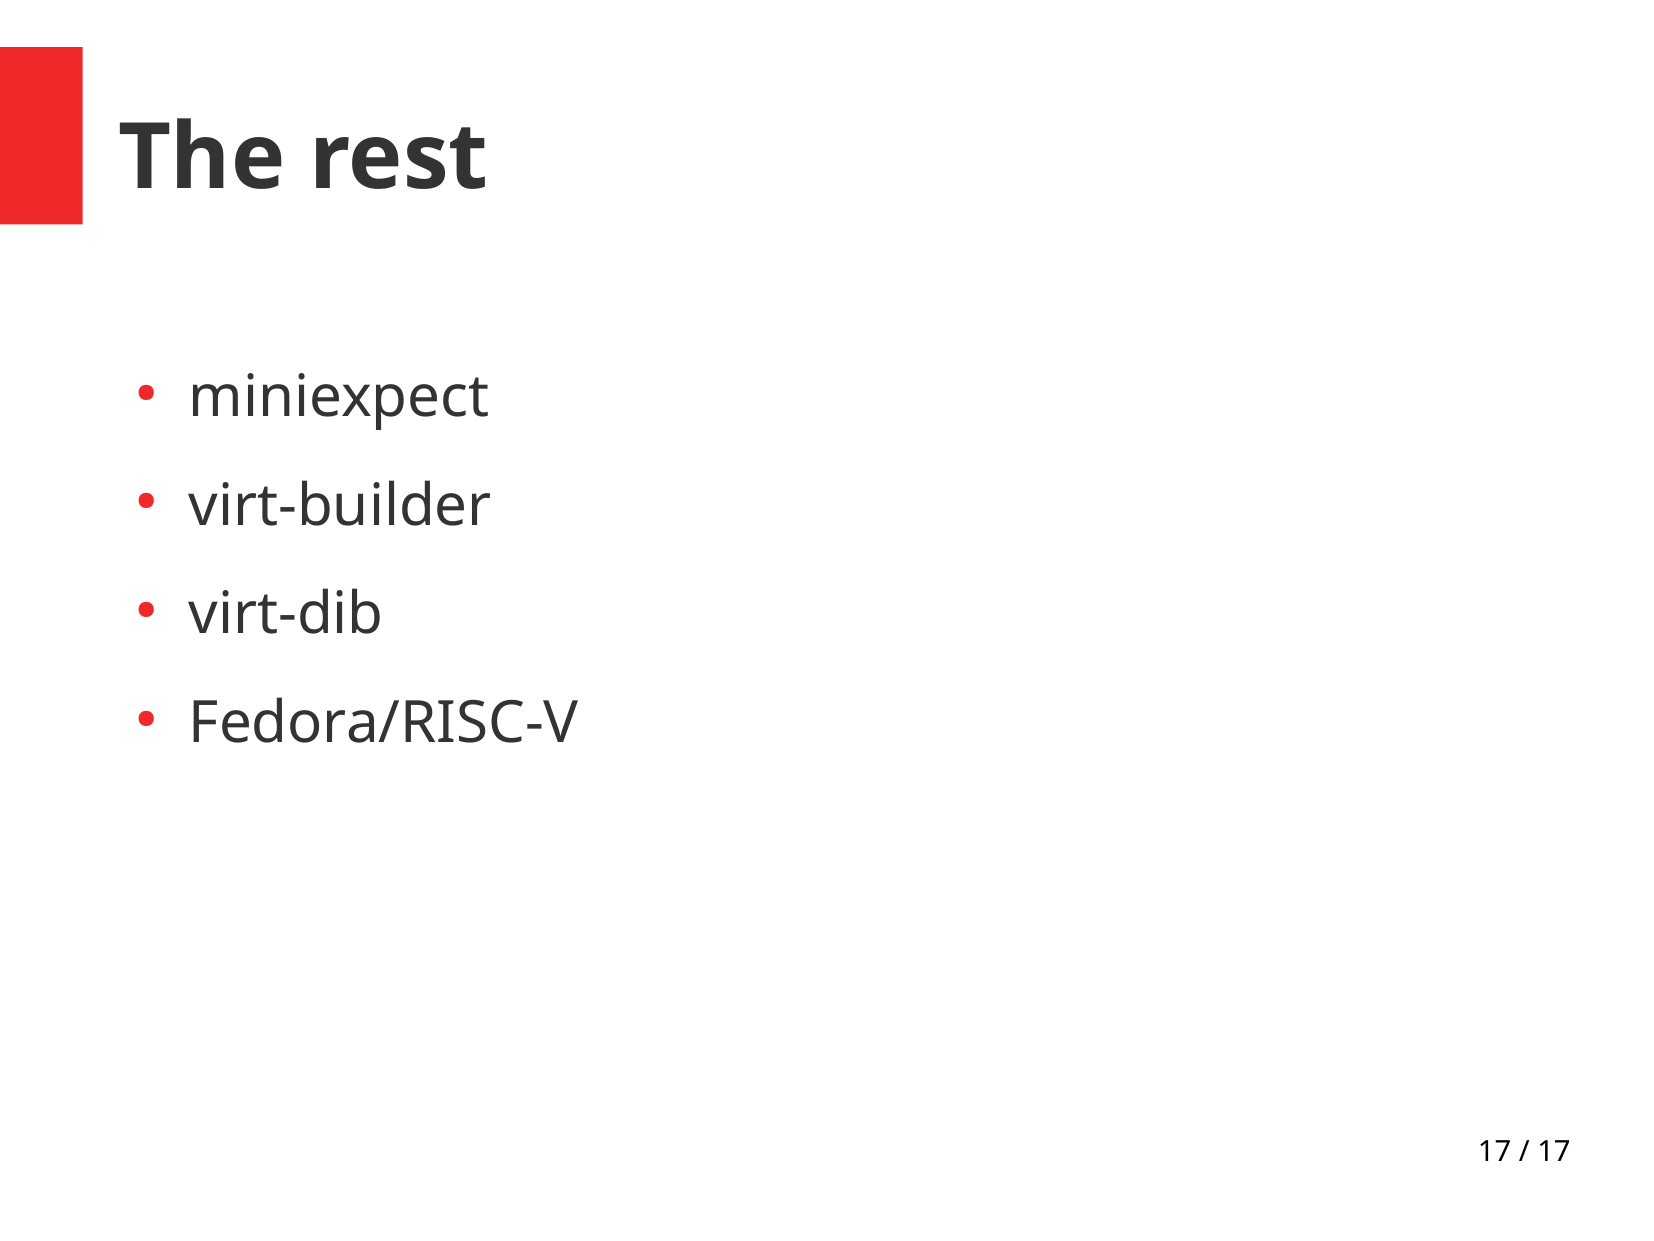

# The rest
miniexpect
virt-builder
virt-dib
Fedora/RISC-V
17